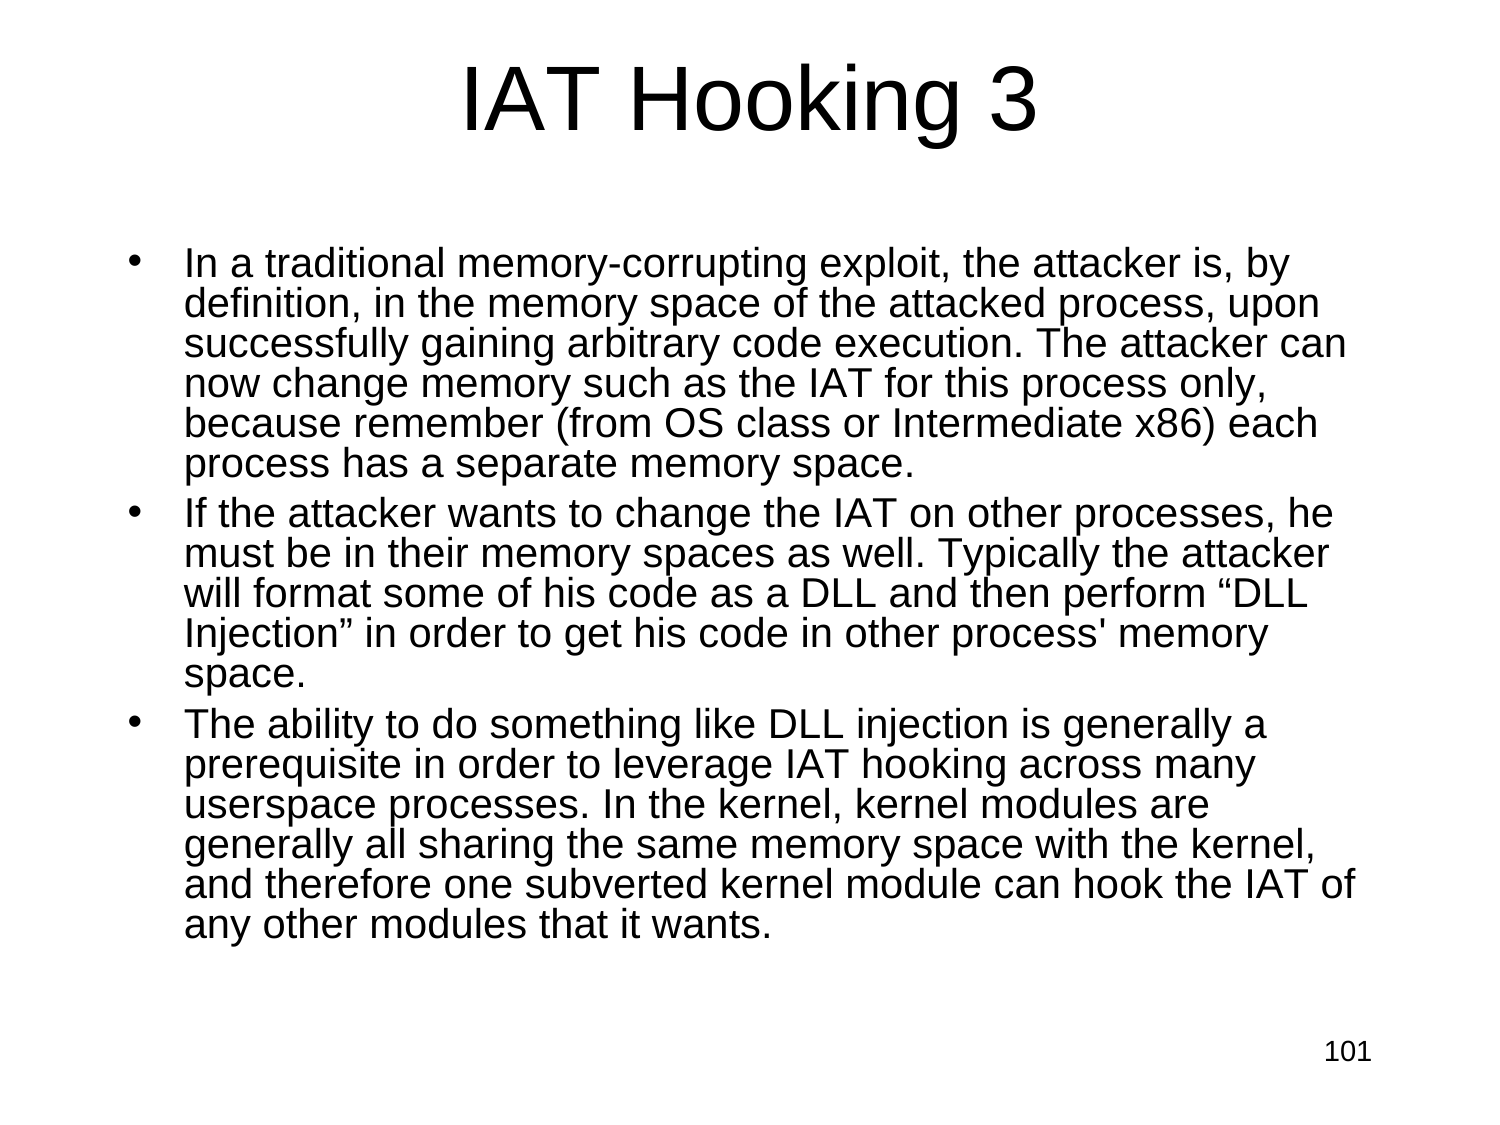

# IAT Hooking 3
In a traditional memory-corrupting exploit, the attacker is, by definition, in the memory space of the attacked process, upon successfully gaining arbitrary code execution. The attacker can now change memory such as the IAT for this process only, because remember (from OS class or Intermediate x86) each process has a separate memory space.
If the attacker wants to change the IAT on other processes, he must be in their memory spaces as well. Typically the attacker will format some of his code as a DLL and then perform “DLL Injection” in order to get his code in other process' memory space.
The ability to do something like DLL injection is generally a prerequisite in order to leverage IAT hooking across many userspace processes. In the kernel, kernel modules are generally all sharing the same memory space with the kernel, and therefore one subverted kernel module can hook the IAT of any other modules that it wants.